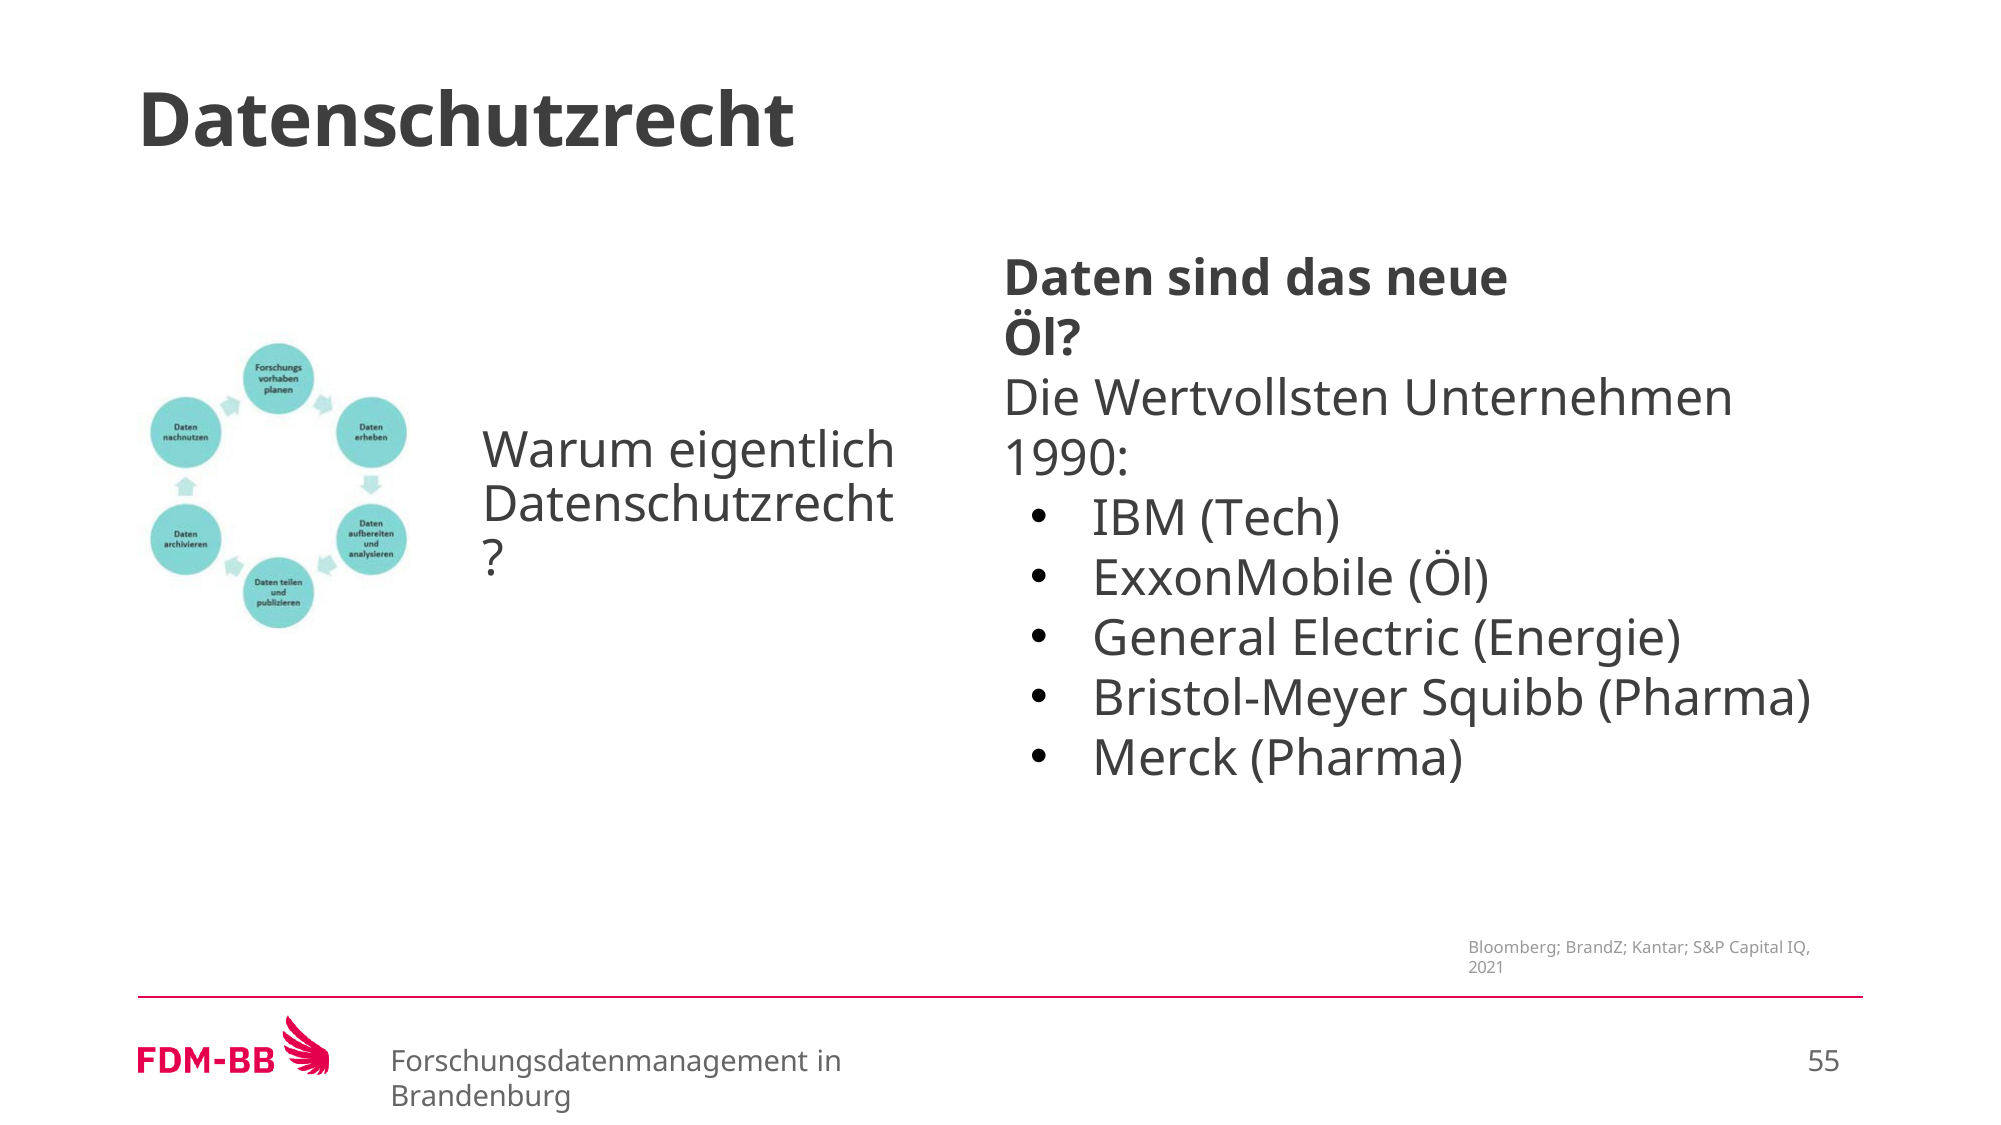

# Datenschutzrecht
Daten sind das neue Öl?
Die Wertvollsten Unternehmen 1990:
IBM (Tech)
ExxonMobile (Öl)
General Electric (Energie)
Bristol-Meyer Squibb (Pharma)
Merck (Pharma)
Warum eigentlich Datenschutzrecht?
Bloomberg; BrandZ; Kantar; S&P Capital IQ, 2021
Forschungsdatenmanagement in Brandenburg
55